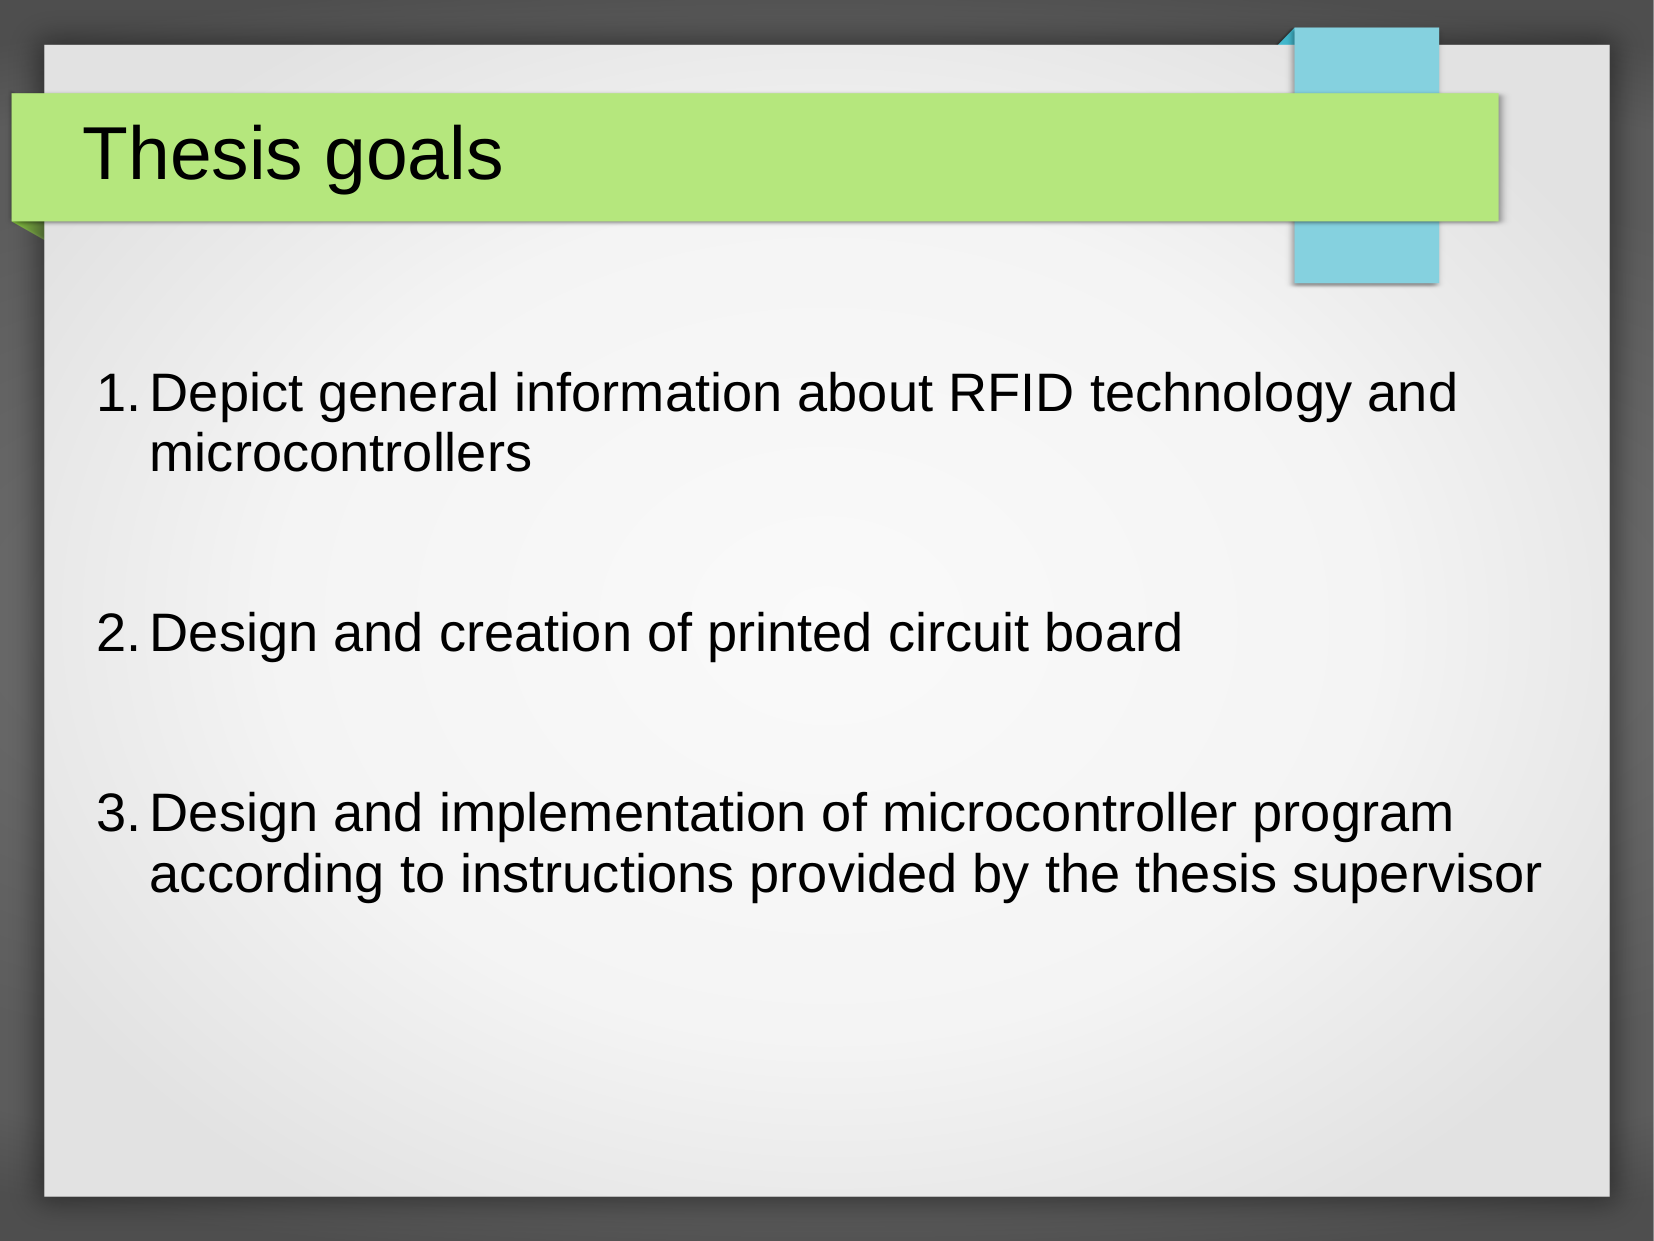

# Thesis goals
Depict general information about RFID technology and microcontrollers
Design and creation of printed circuit board
Design and implementation of microcontroller program according to instructions provided by the thesis supervisor